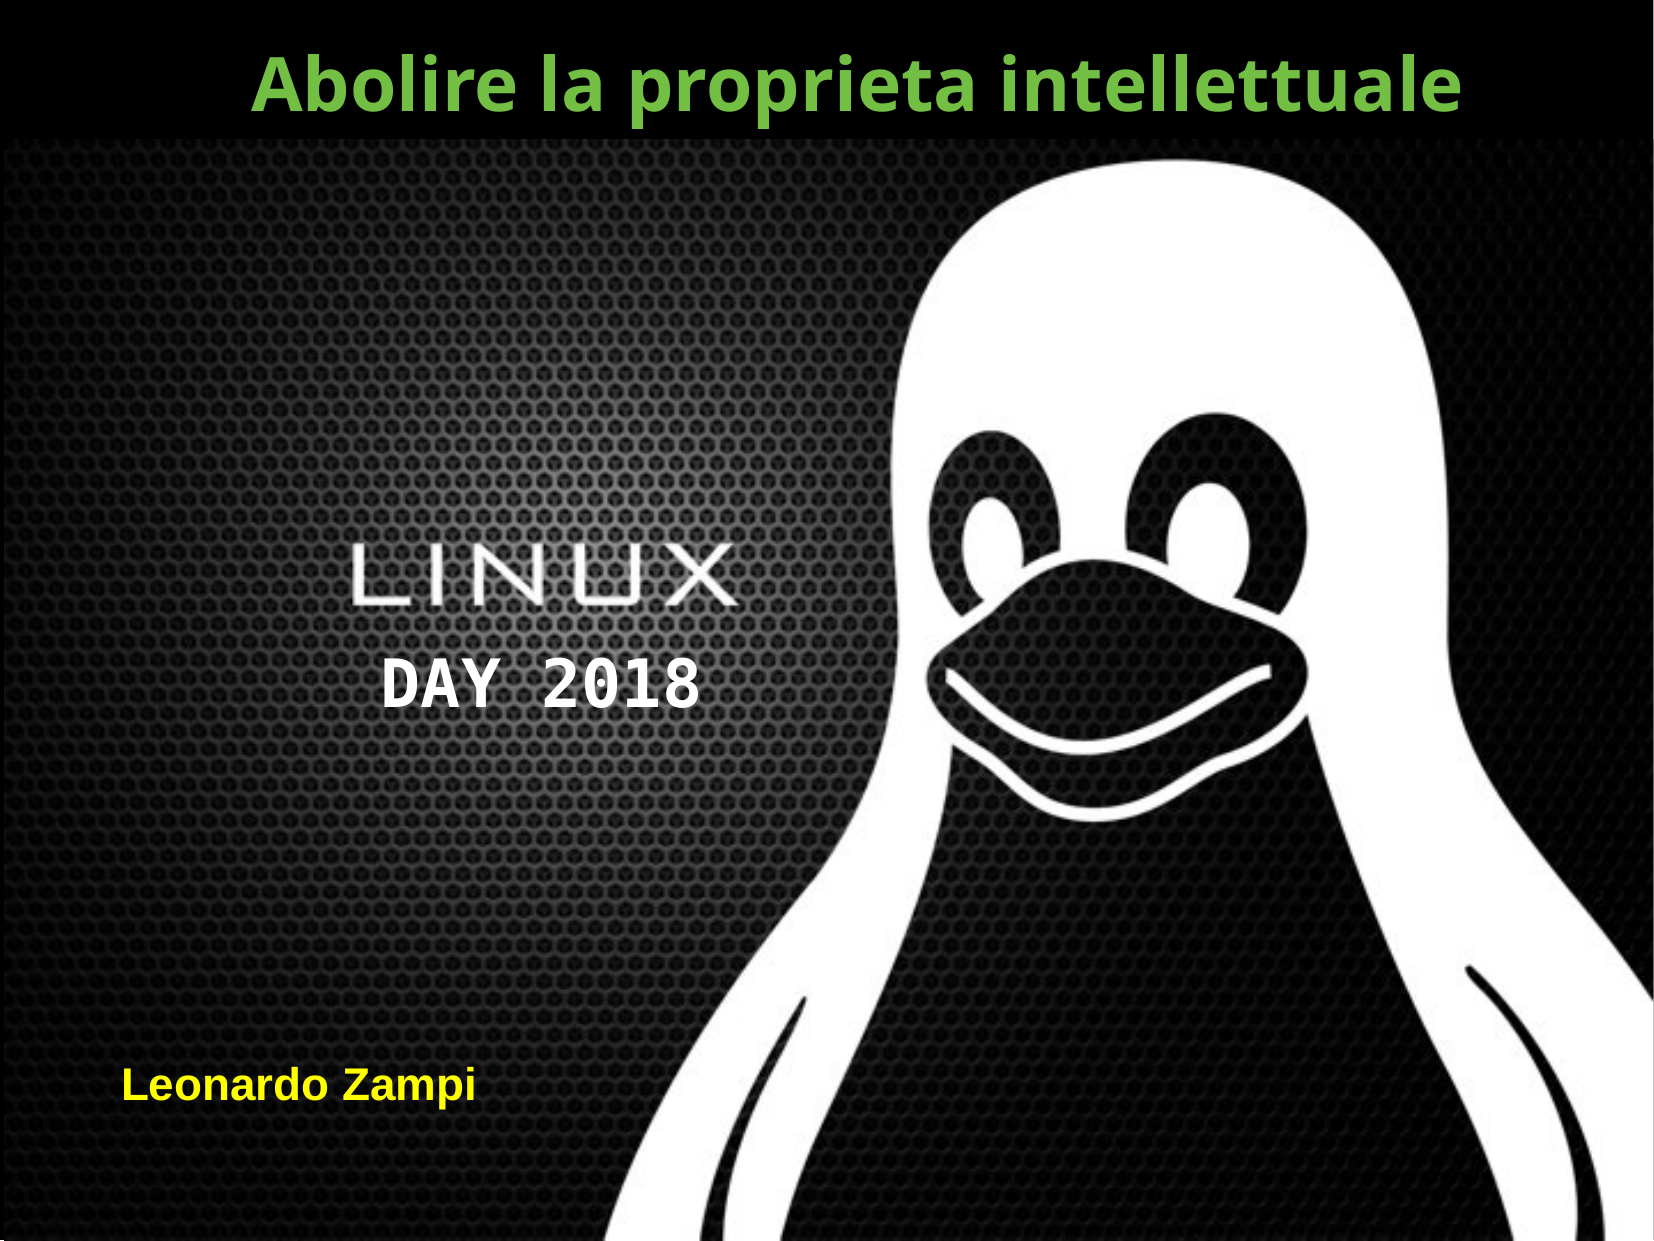

Abolire la proprieta intellettuale
DAY 2018
Leonardo Zampi